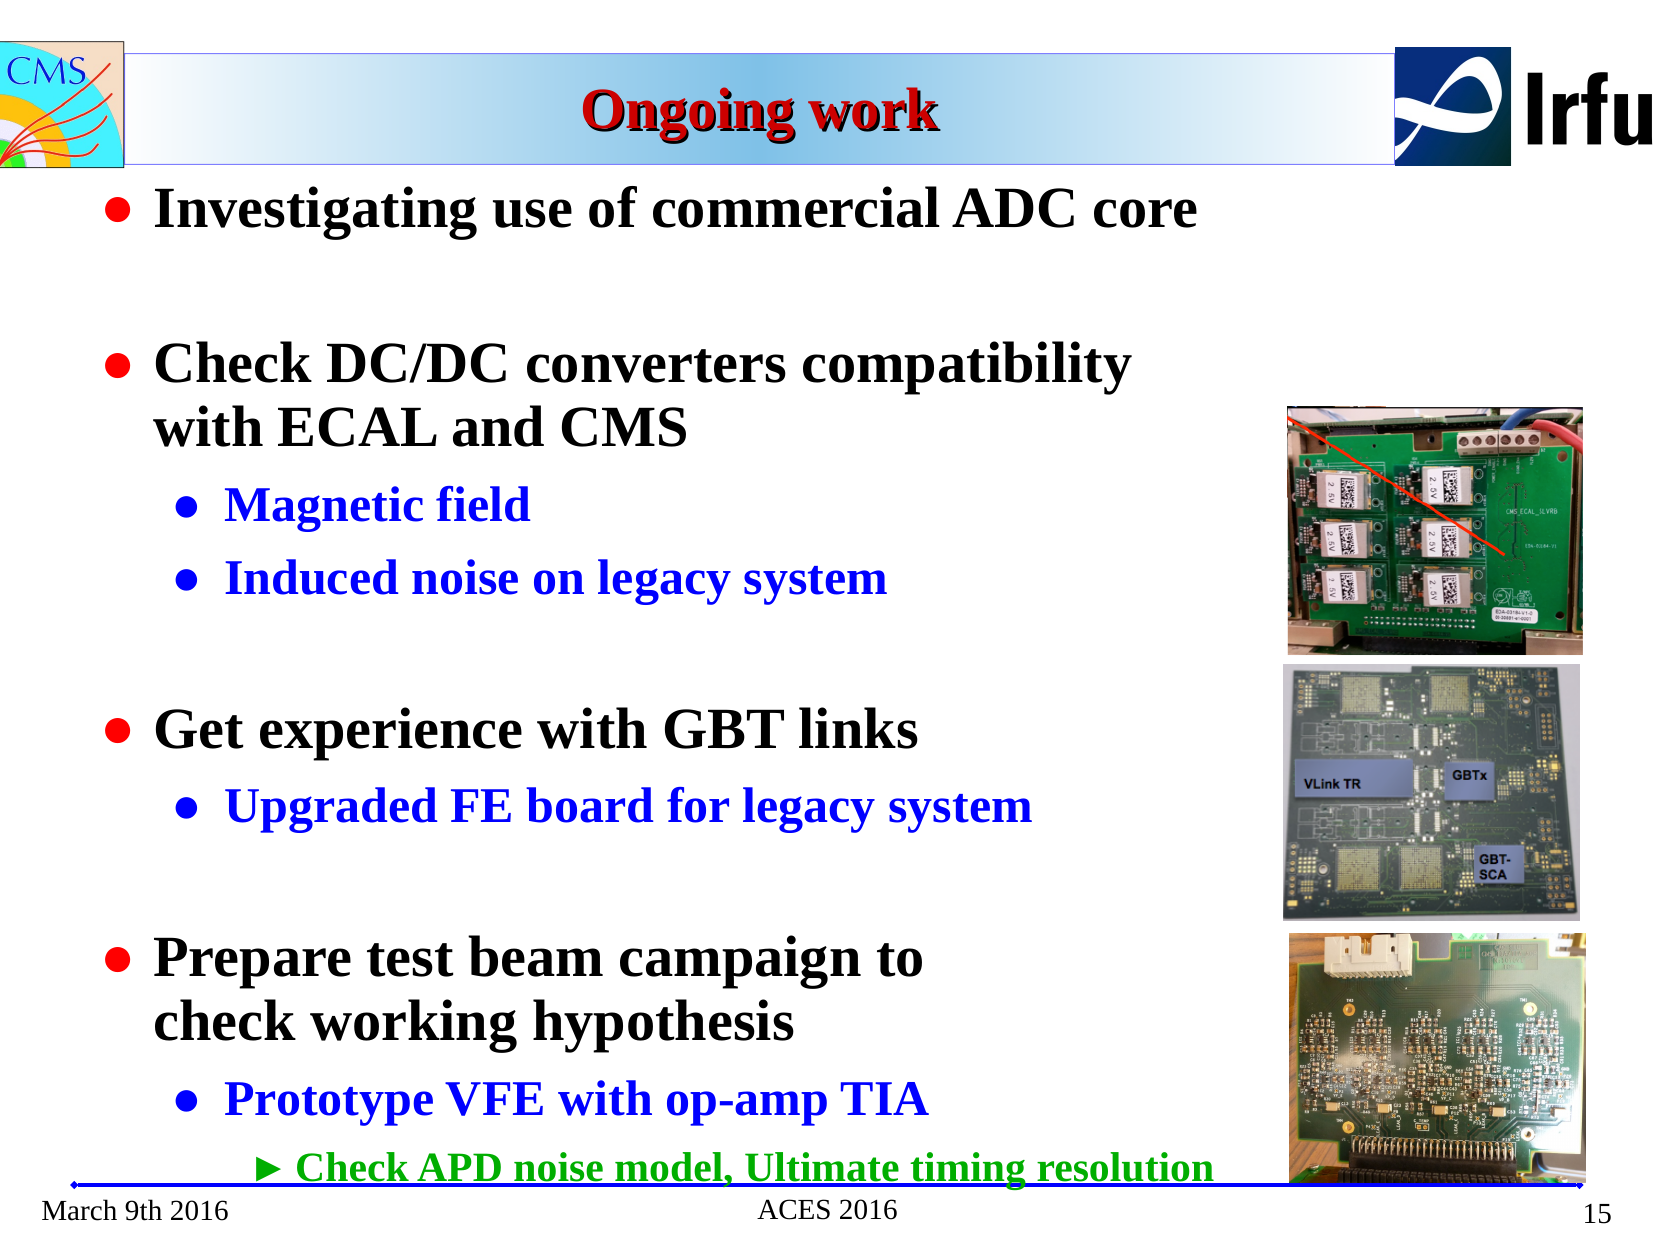

# Ongoing work
Investigating use of commercial ADC core
Check DC/DC converters compatibility
with ECAL and CMS
Magnetic field
Induced noise on legacy system
Get experience with GBT links
Upgraded FE board for legacy system
Prepare test beam campaign to
check working hypothesis
Prototype VFE with op-amp TIA
Check APD noise model, Ultimate timing resolution
ACES 2016
March 9th 2016
15